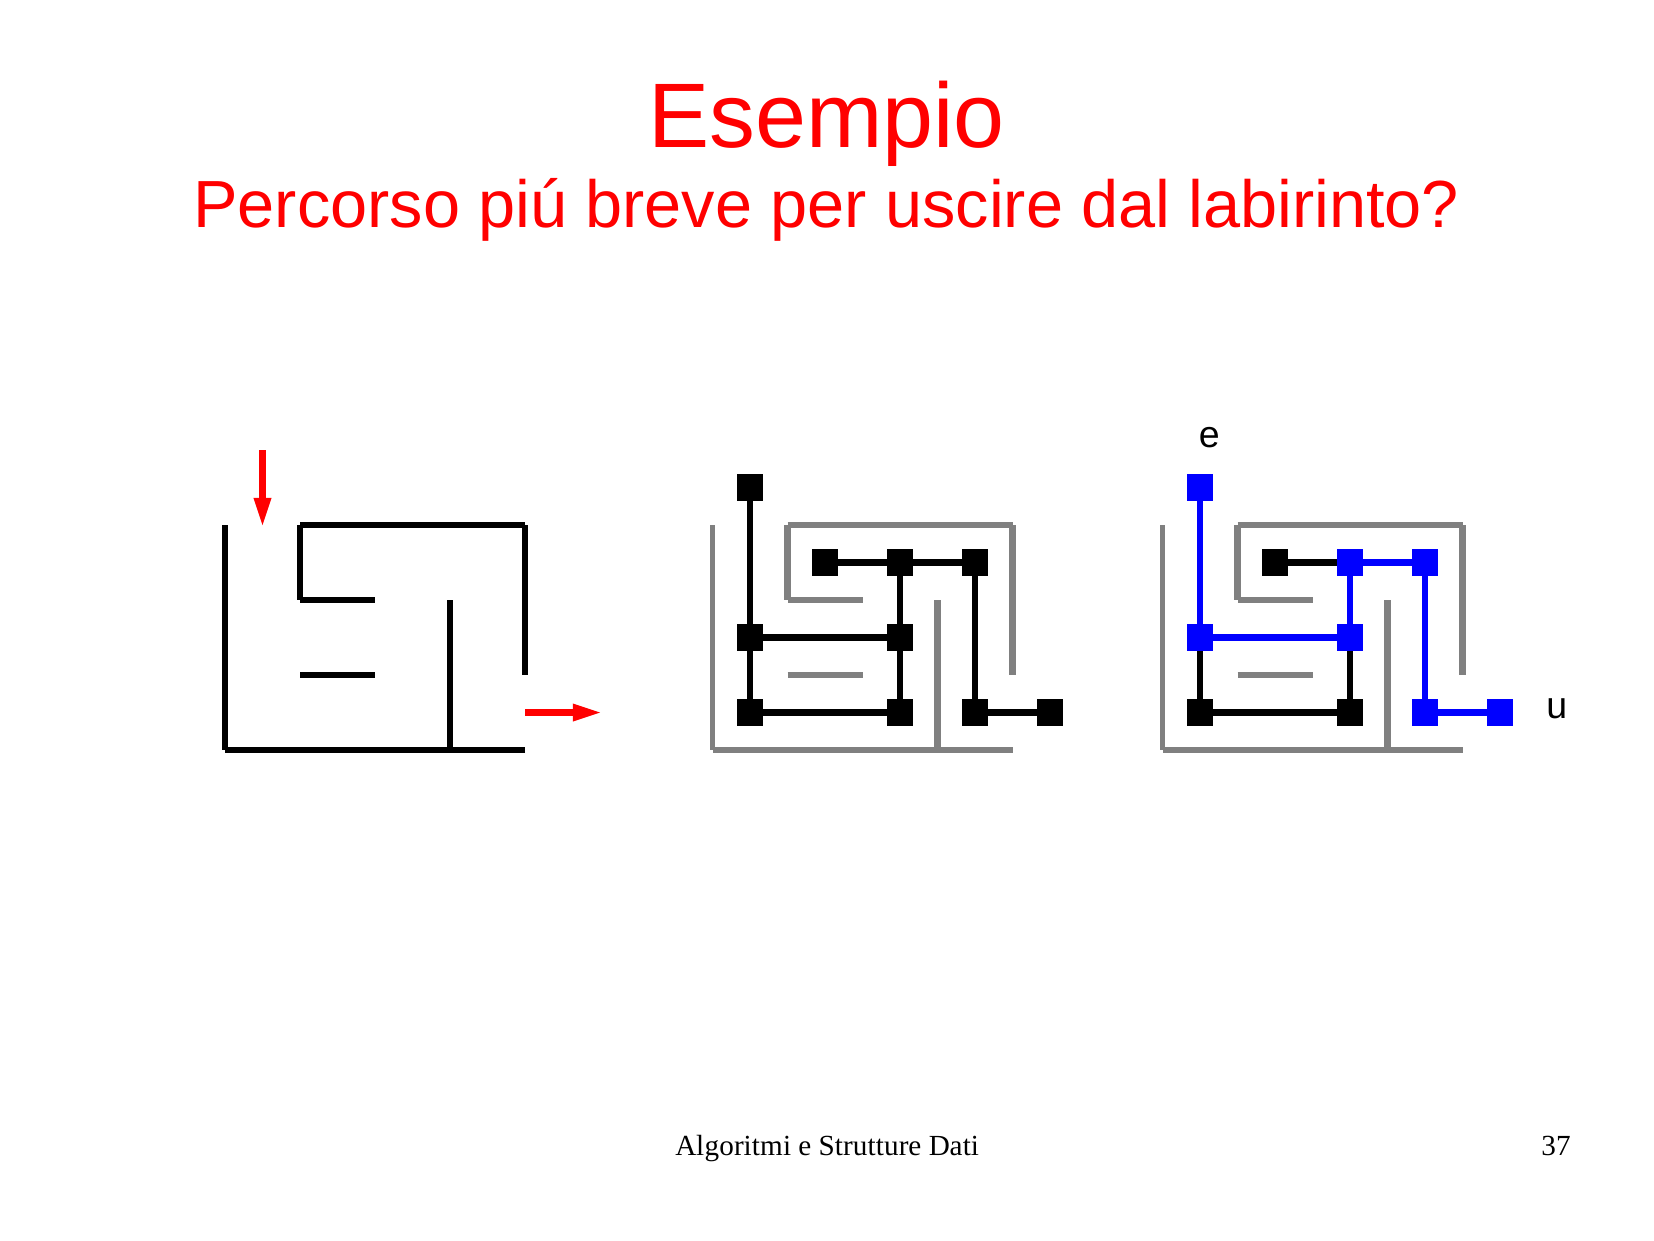

# Esempio Percorso piú breve per uscire dal labirinto?
e
u
Algoritmi e Strutture Dati
37